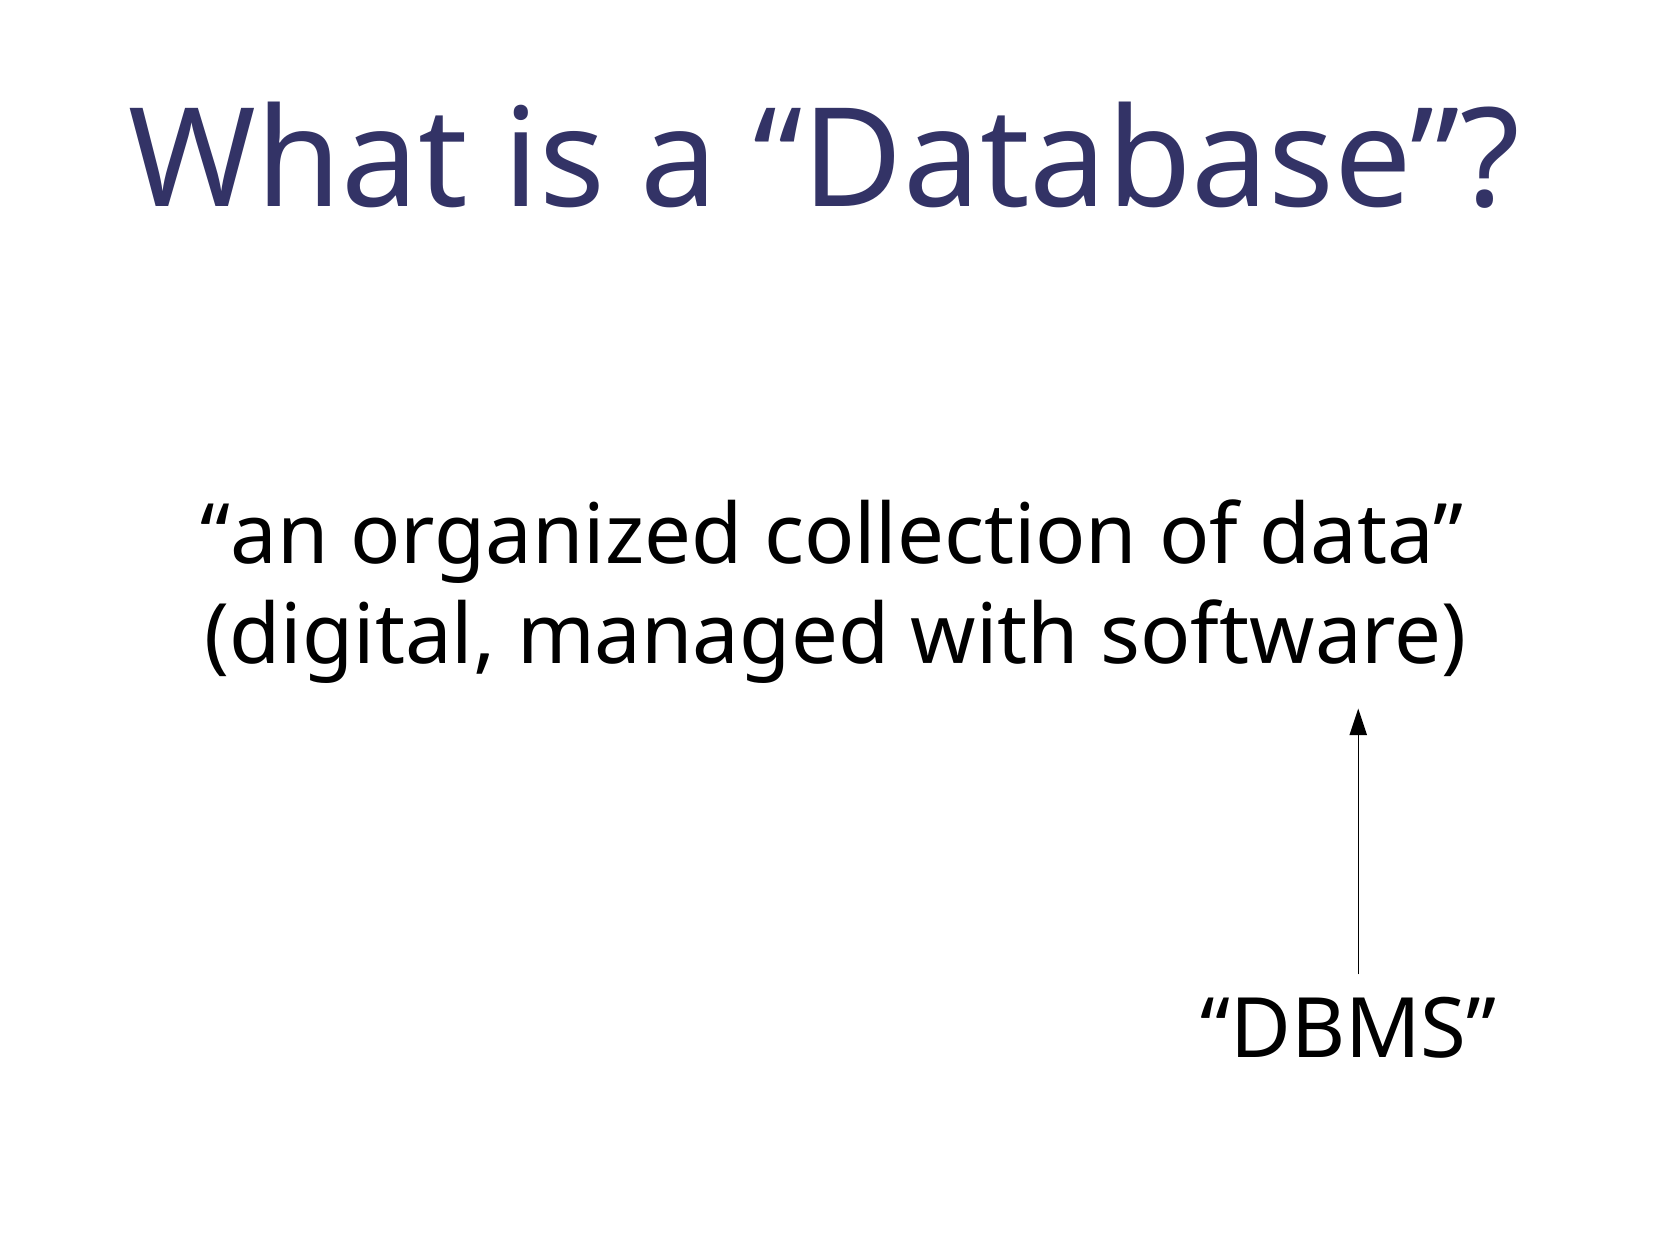

# What is a “Database”?
“an organized collection of data”
(digital, managed with software)
“DBMS”